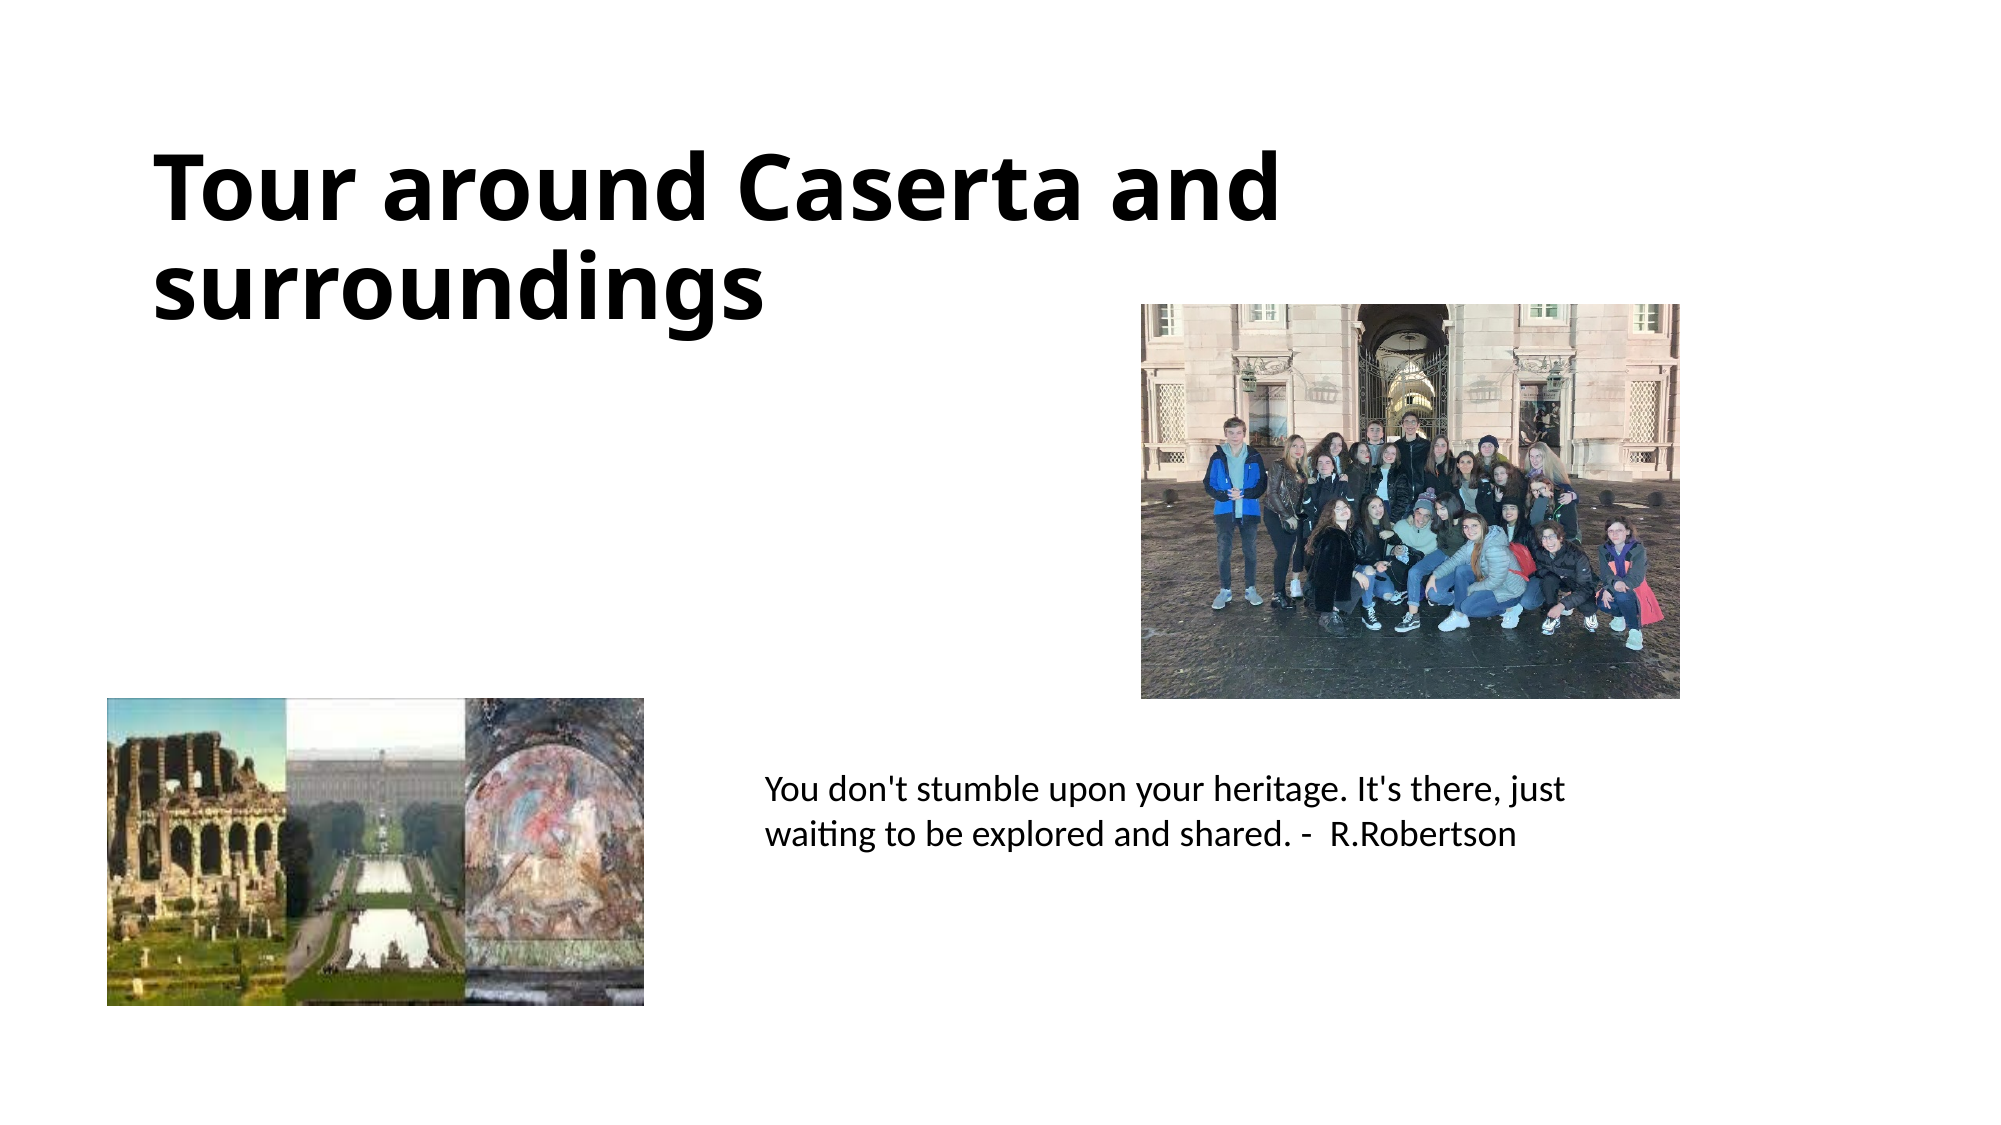

# Tour around Caserta and surroundings
You don't stumble upon your heritage. It's there, just waiting to be explored and shared. -  R.Robertson